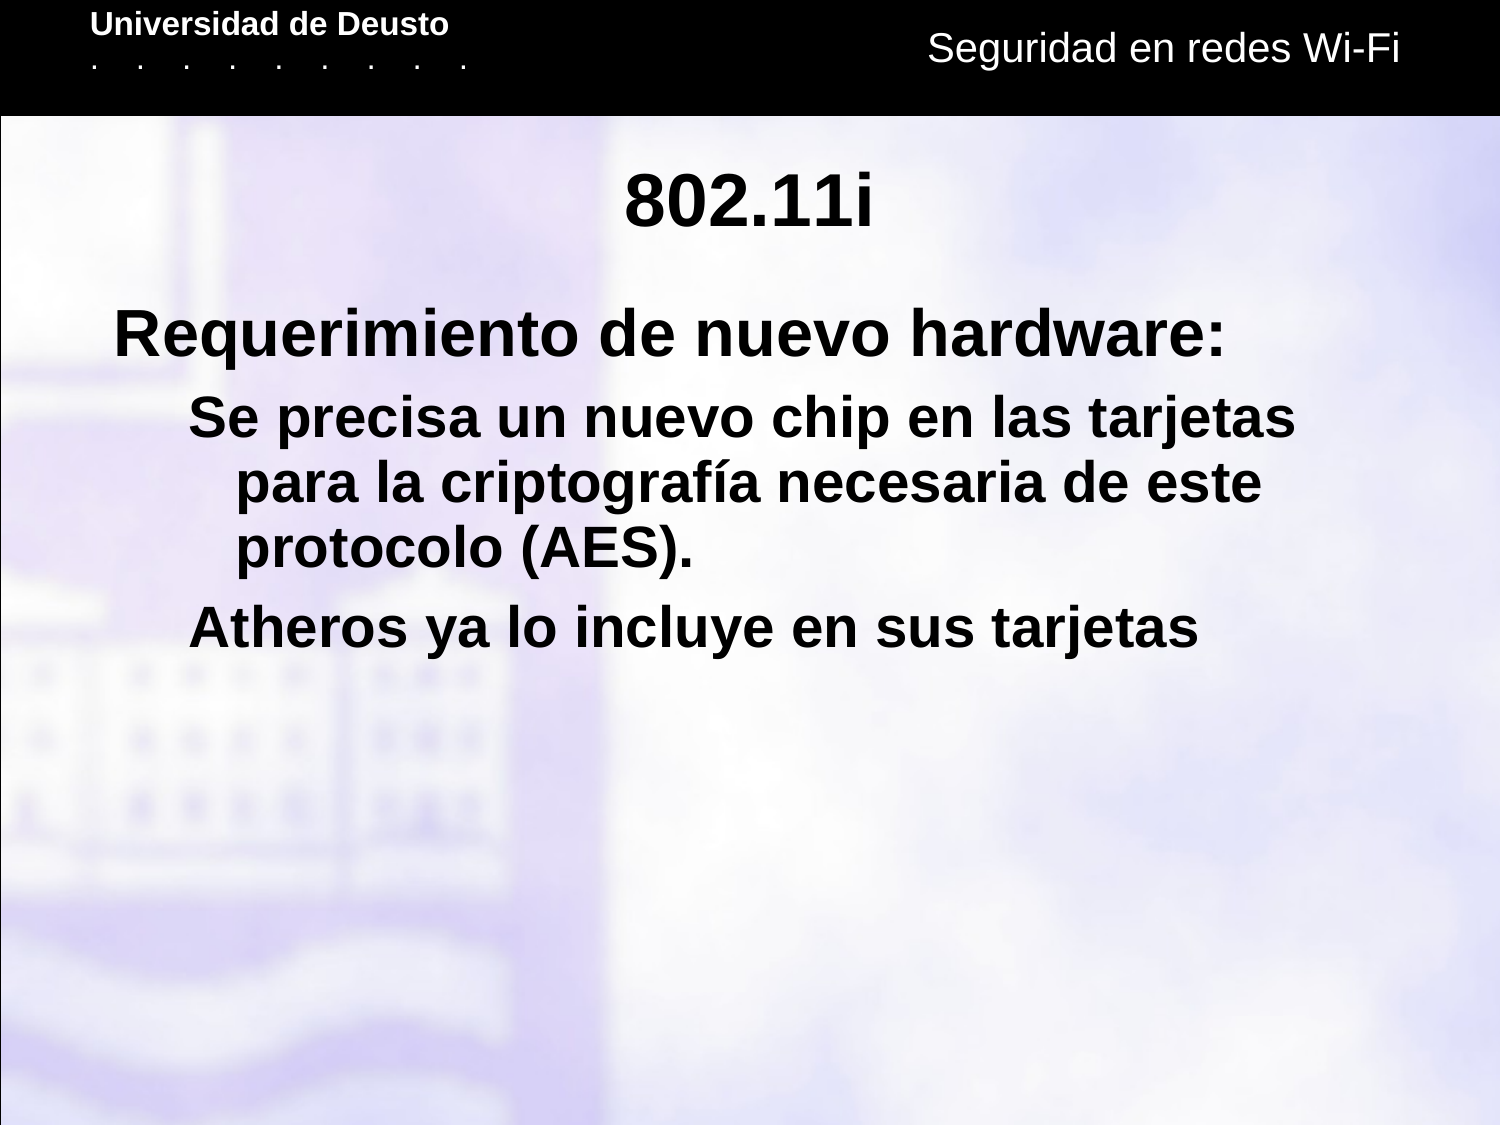

# 802.11i
Requerimiento de nuevo hardware:
Se precisa un nuevo chip en las tarjetas para la criptografía necesaria de este protocolo (AES).
Atheros ya lo incluye en sus tarjetas